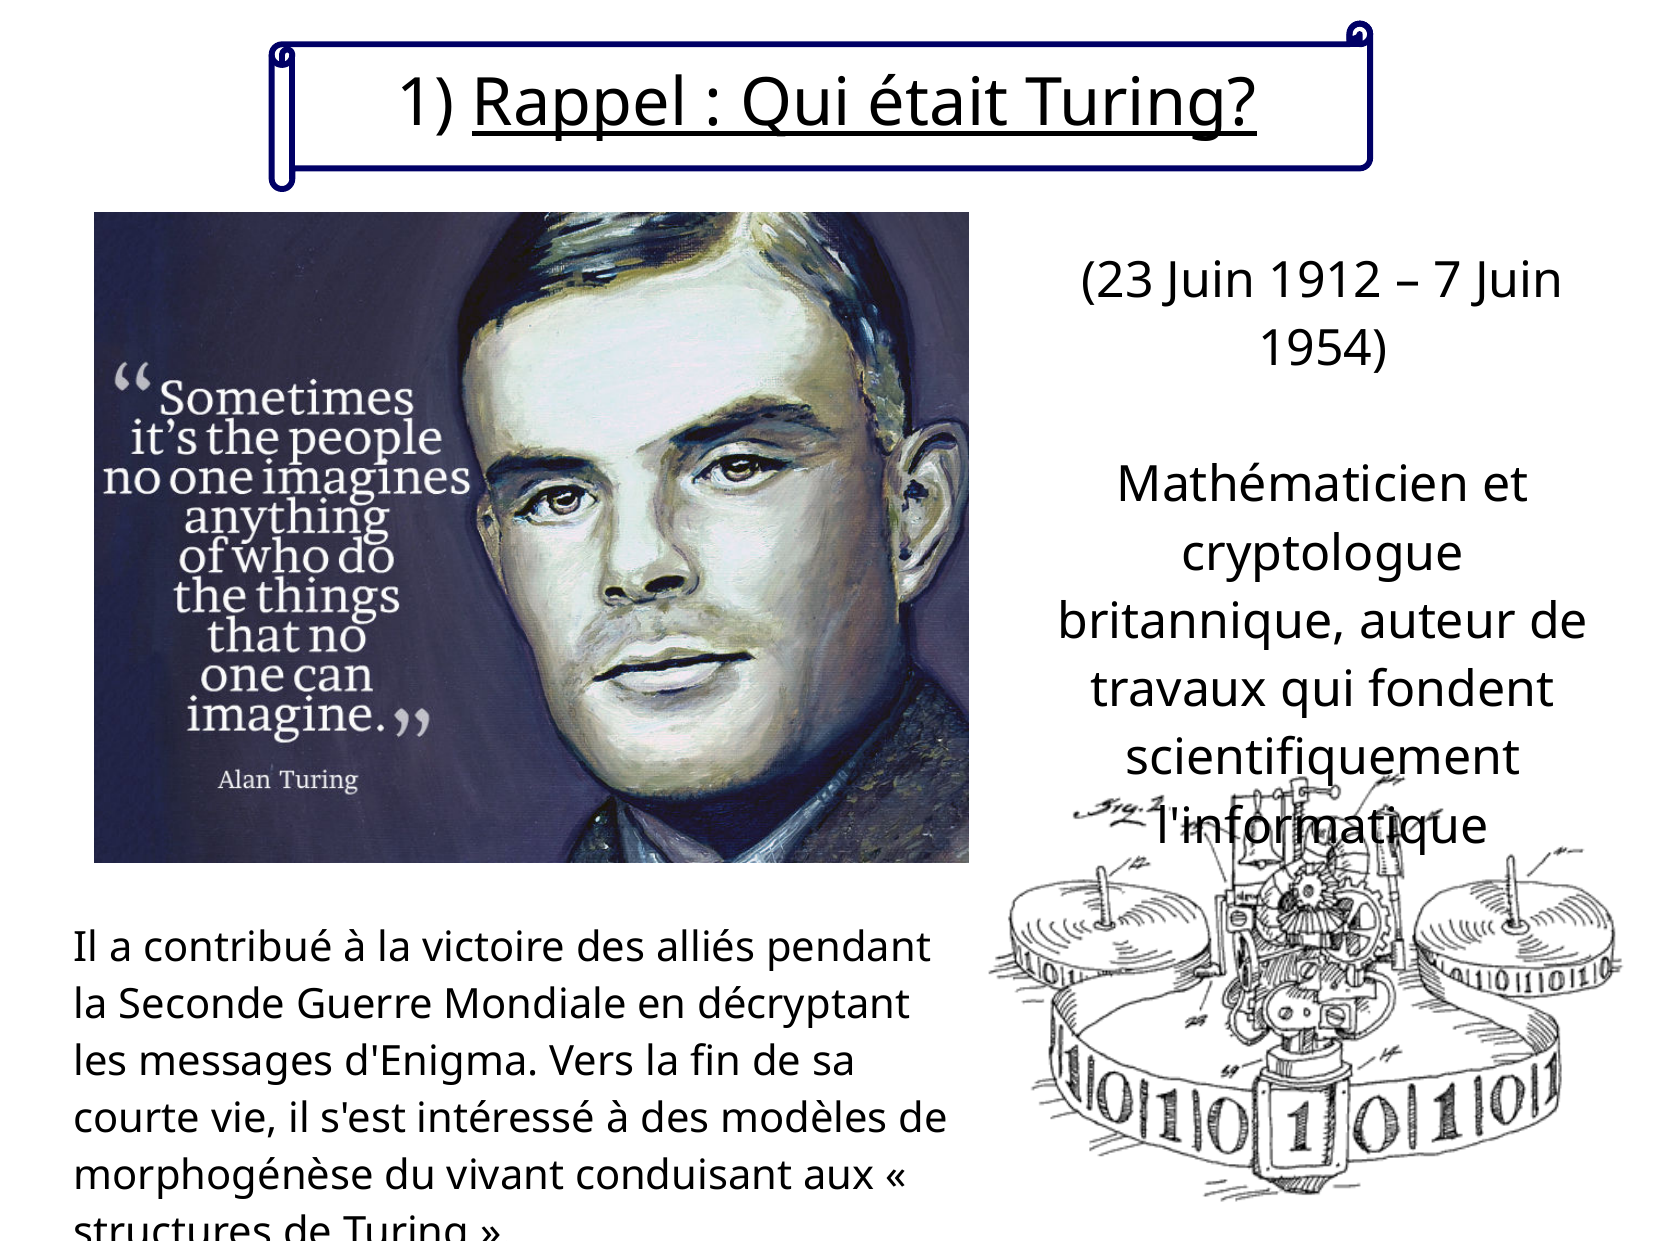

1) Rappel : Qui était Turing?
(23 Juin 1912 – 7 Juin 1954)
Mathématicien et cryptologue britannique, auteur de travaux qui fondent scientifiquement l'informatique
Il a contribué à la victoire des alliés pendant la Seconde Guerre Mondiale en décryptant les messages d'Enigma. Vers la fin de sa courte vie, il s'est intéressé à des modèles de morphogénèse du vivant conduisant aux « structures de Turing ».